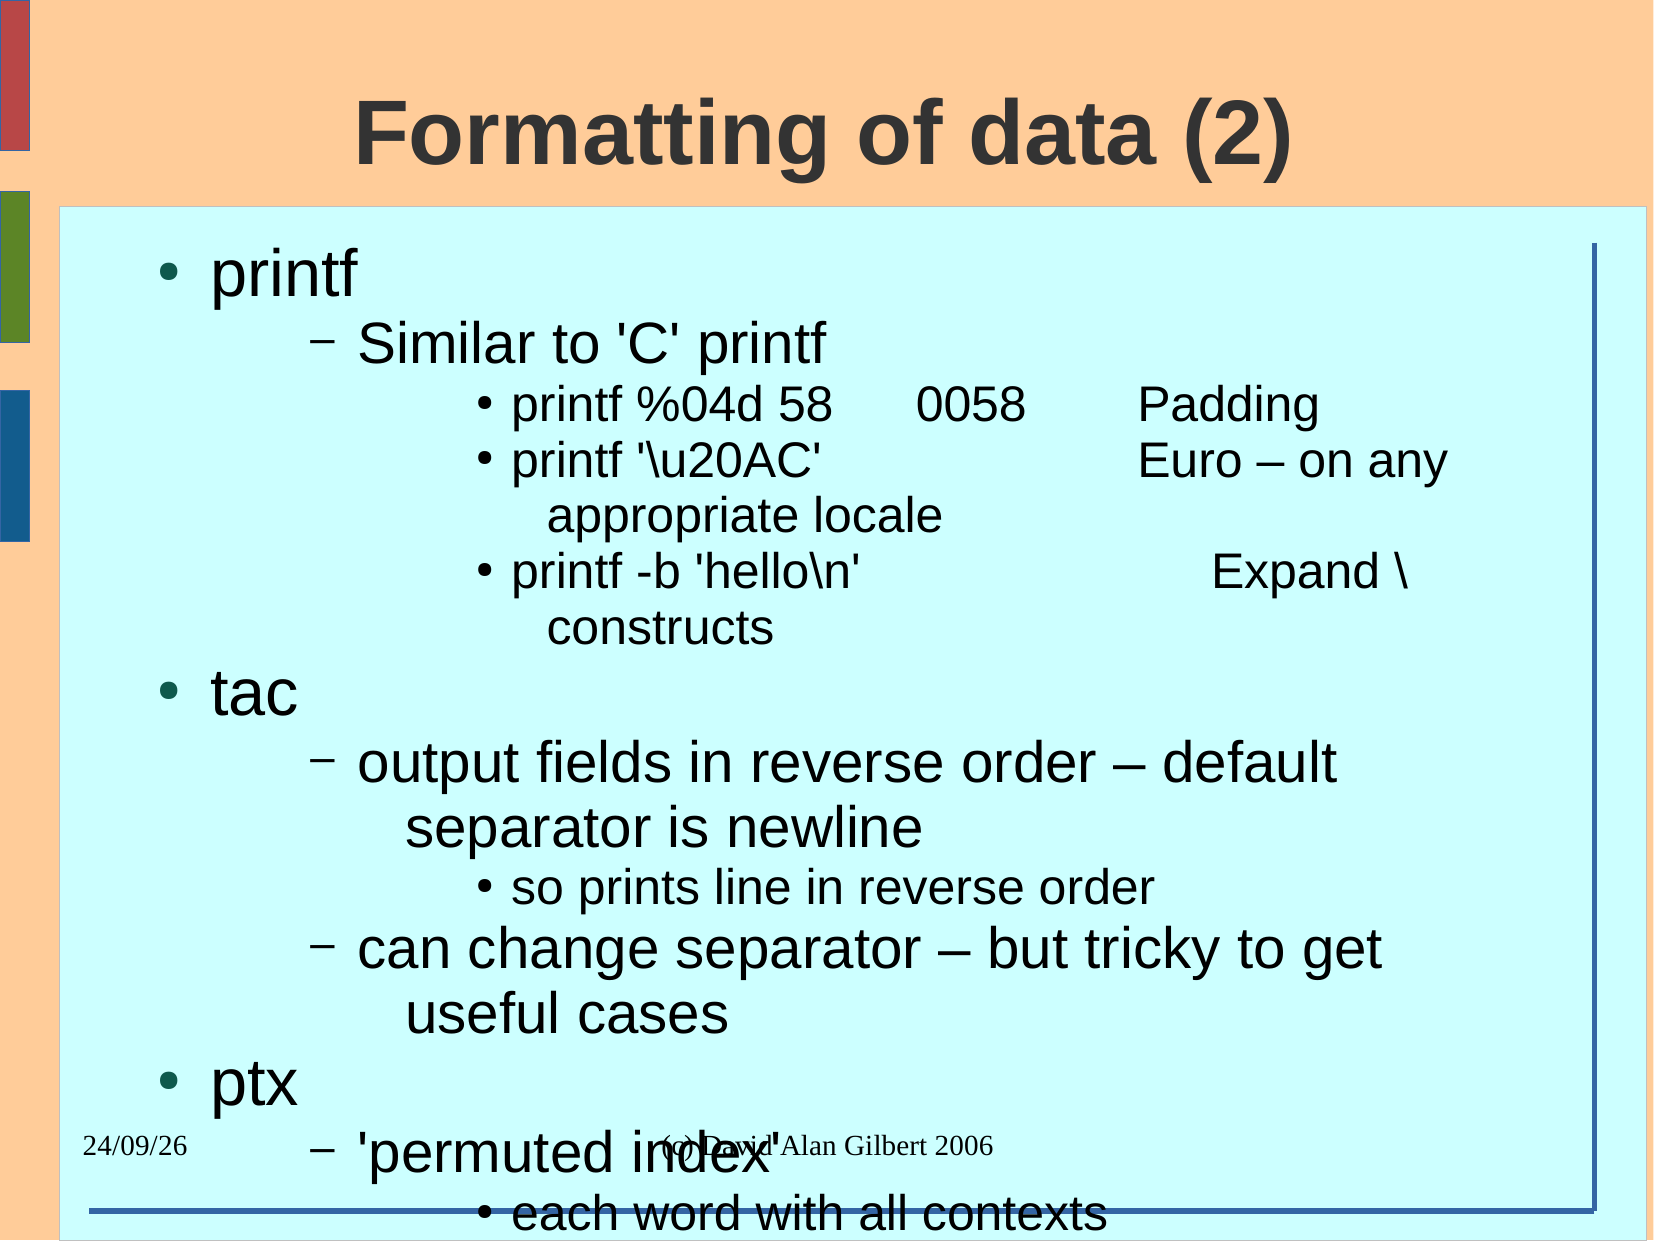

# Formatting of data (2)
printf
Similar to 'C' printf
printf %04d 58		0058		Padding
printf '\u20AC'					Euro – on any appropriate locale
printf -b 'hello\n'					Expand \ constructs
tac
output fields in reverse order – default separator is newline
so prints line in reverse order
can change separator – but tricky to get useful cases
ptx
'permuted index'
each word with all contexts
(c) David Alan Gilbert 2006